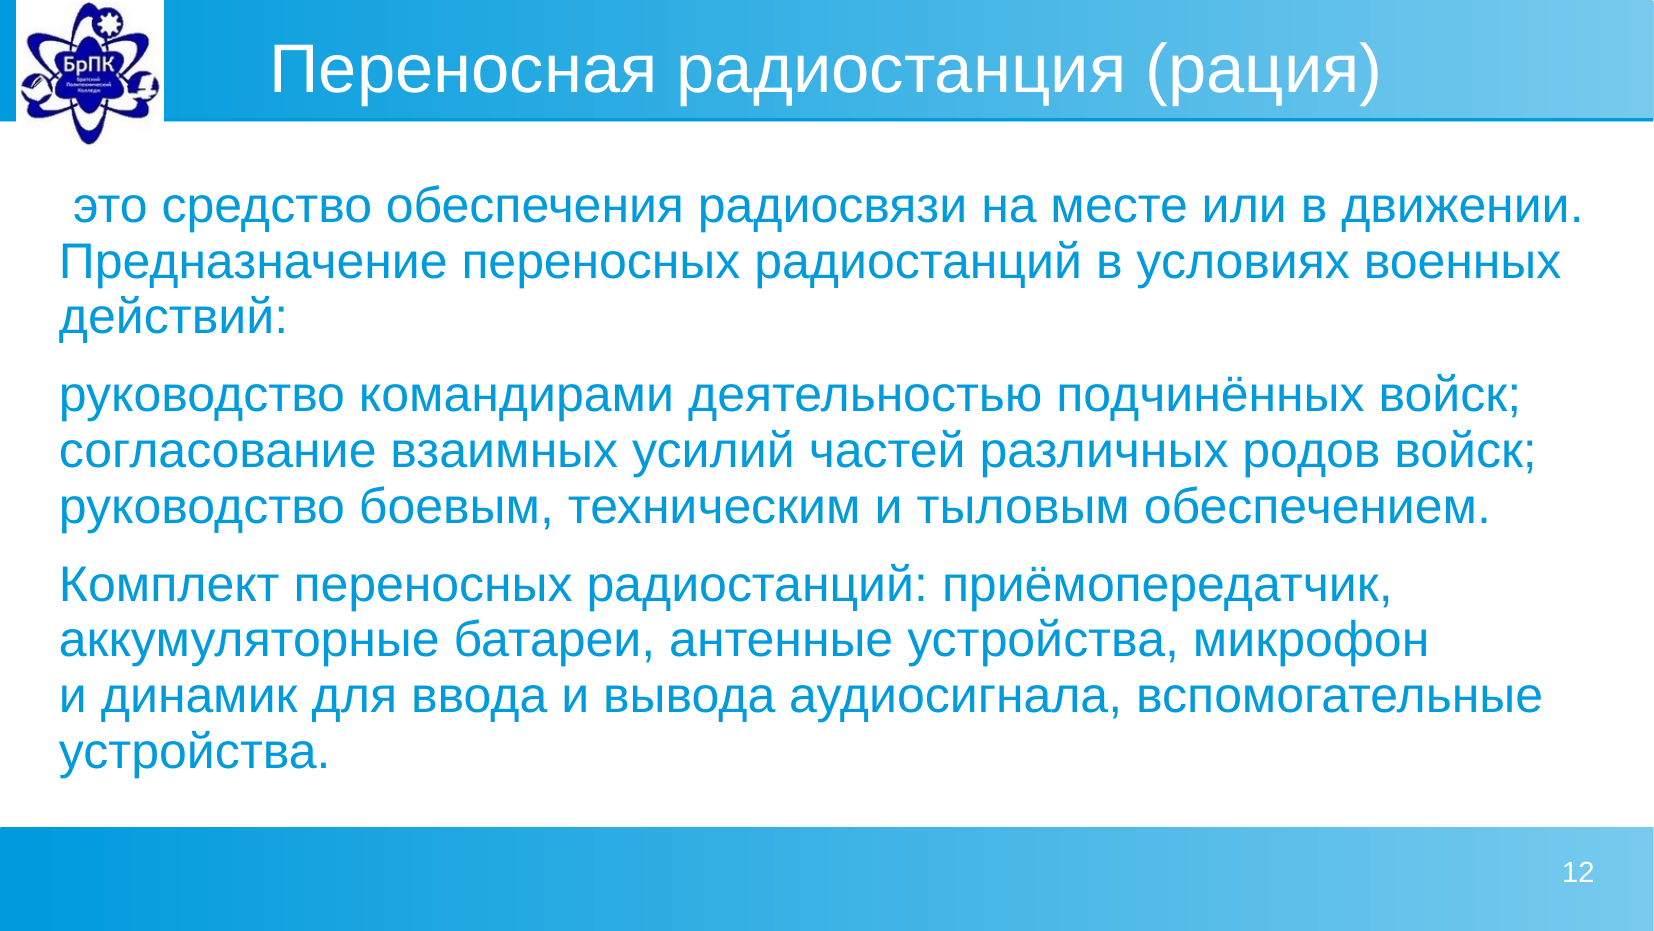

# Переносная радиостанция (рация)
 это средство обеспечения радиосвязи на месте или в движении. Предназначение переносных радиостанций в условиях военных действий:
руководство командирами деятельностью подчинённых войск; согласование взаимных усилий частей различных родов войск; руководство боевым, техническим и тыловым обеспечением.
Комплект переносных радиостанций: приёмопередатчик, аккумуляторные батареи, антенные устройства, микрофон и динамик для ввода и вывода аудиосигнала, вспомогательные устройства.
12